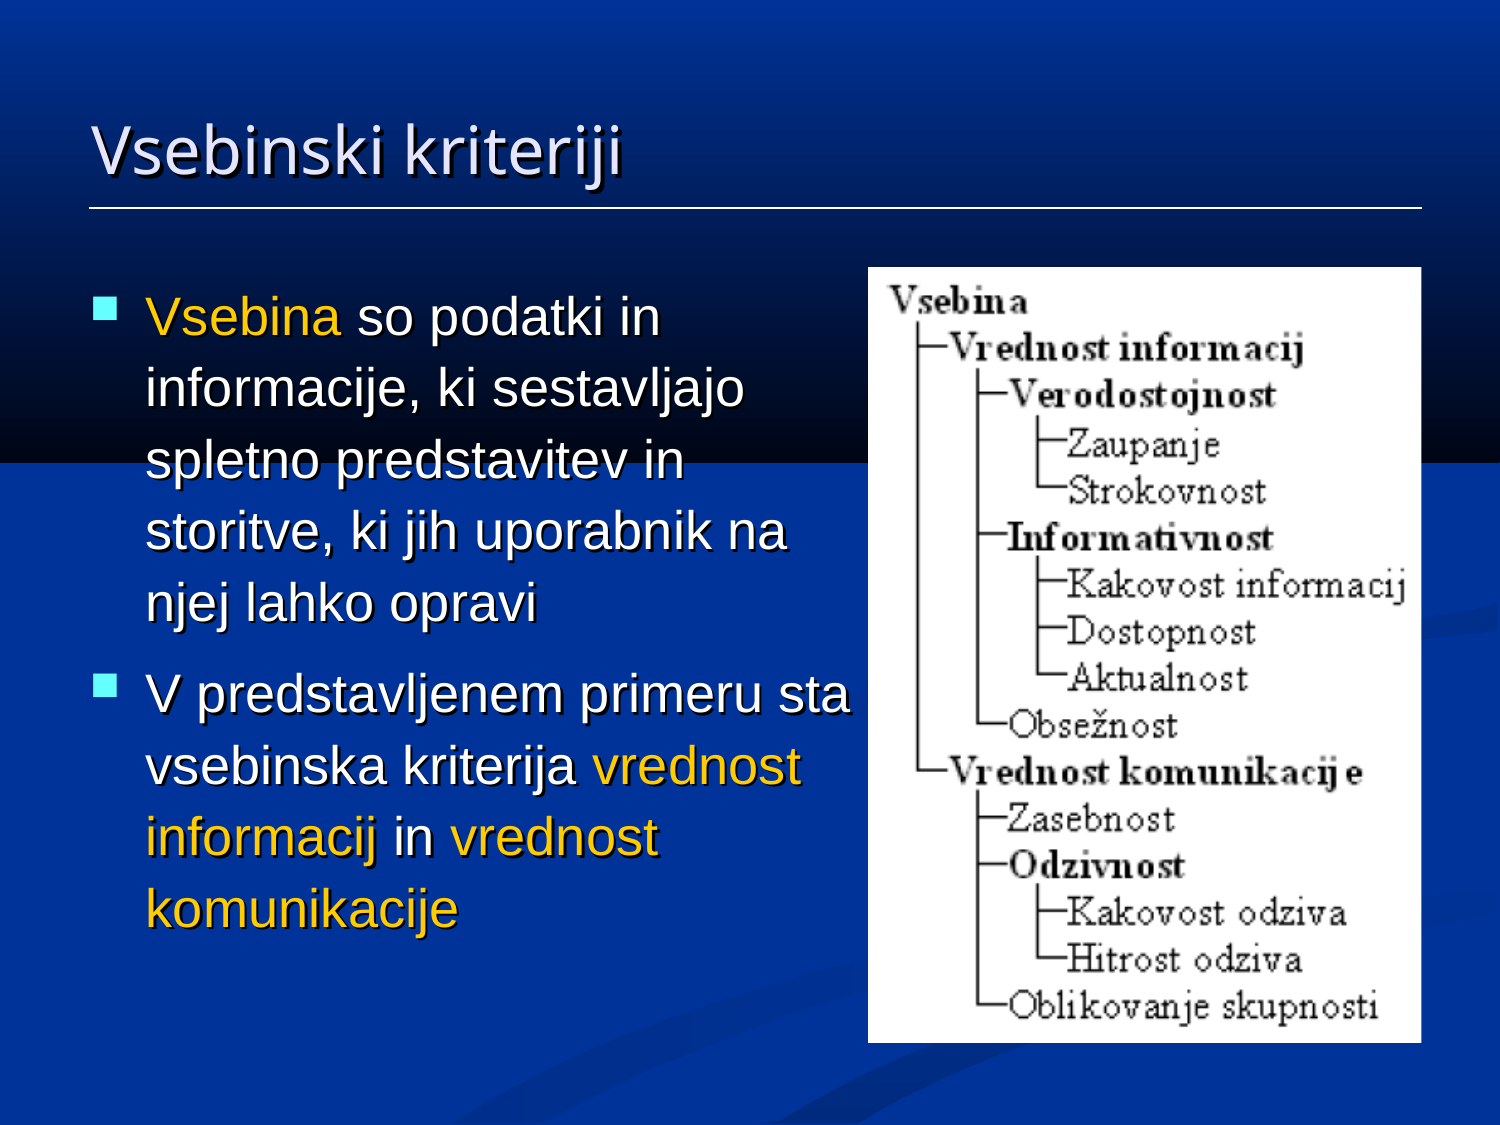

Vsebinski kriteriji
Vsebina so podatki in informacije, ki sestavljajo spletno predstavitev in storitve, ki jih uporabnik na njej lahko opravi
V predstavljenem primeru sta vsebinska kriterija vrednost informacij in vrednost komunikacije